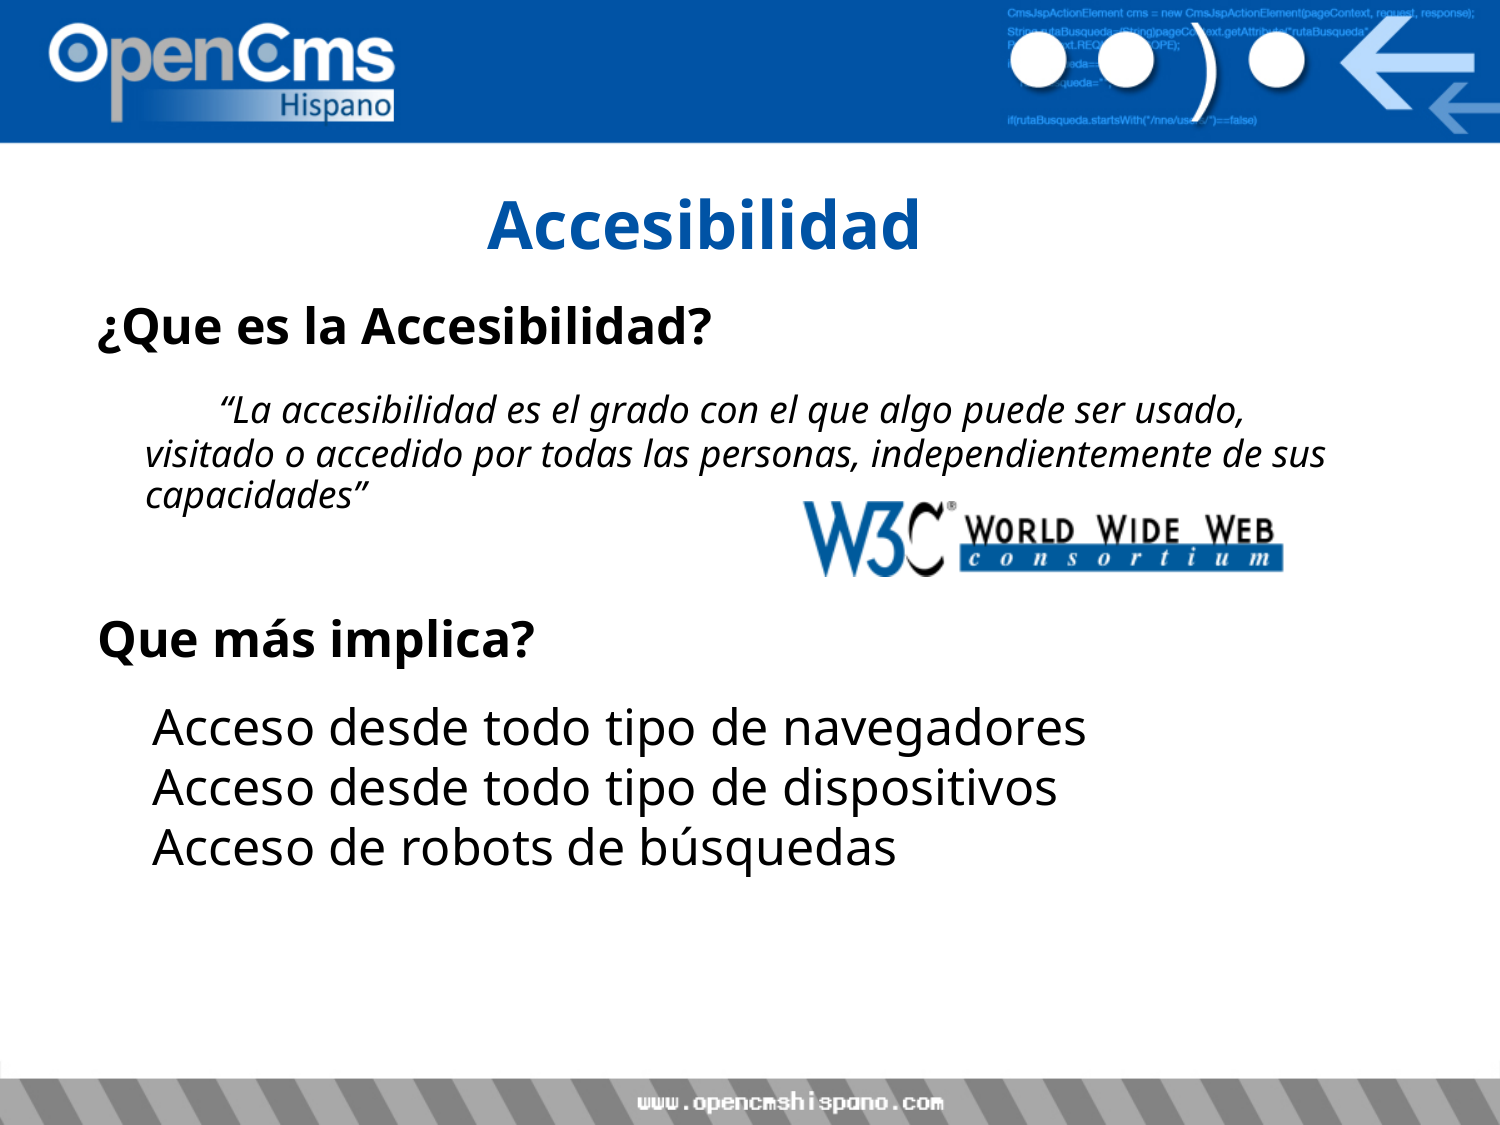

Accesibilidad
¿Que es la Accesibilidad?
		“La accesibilidad es el grado con el que algo puede ser usado, visitado o accedido por todas las personas, independientemente de sus capacidades”
Que más implica?
Acceso desde todo tipo de navegadores
Acceso desde todo tipo de dispositivos
Acceso de robots de búsquedas